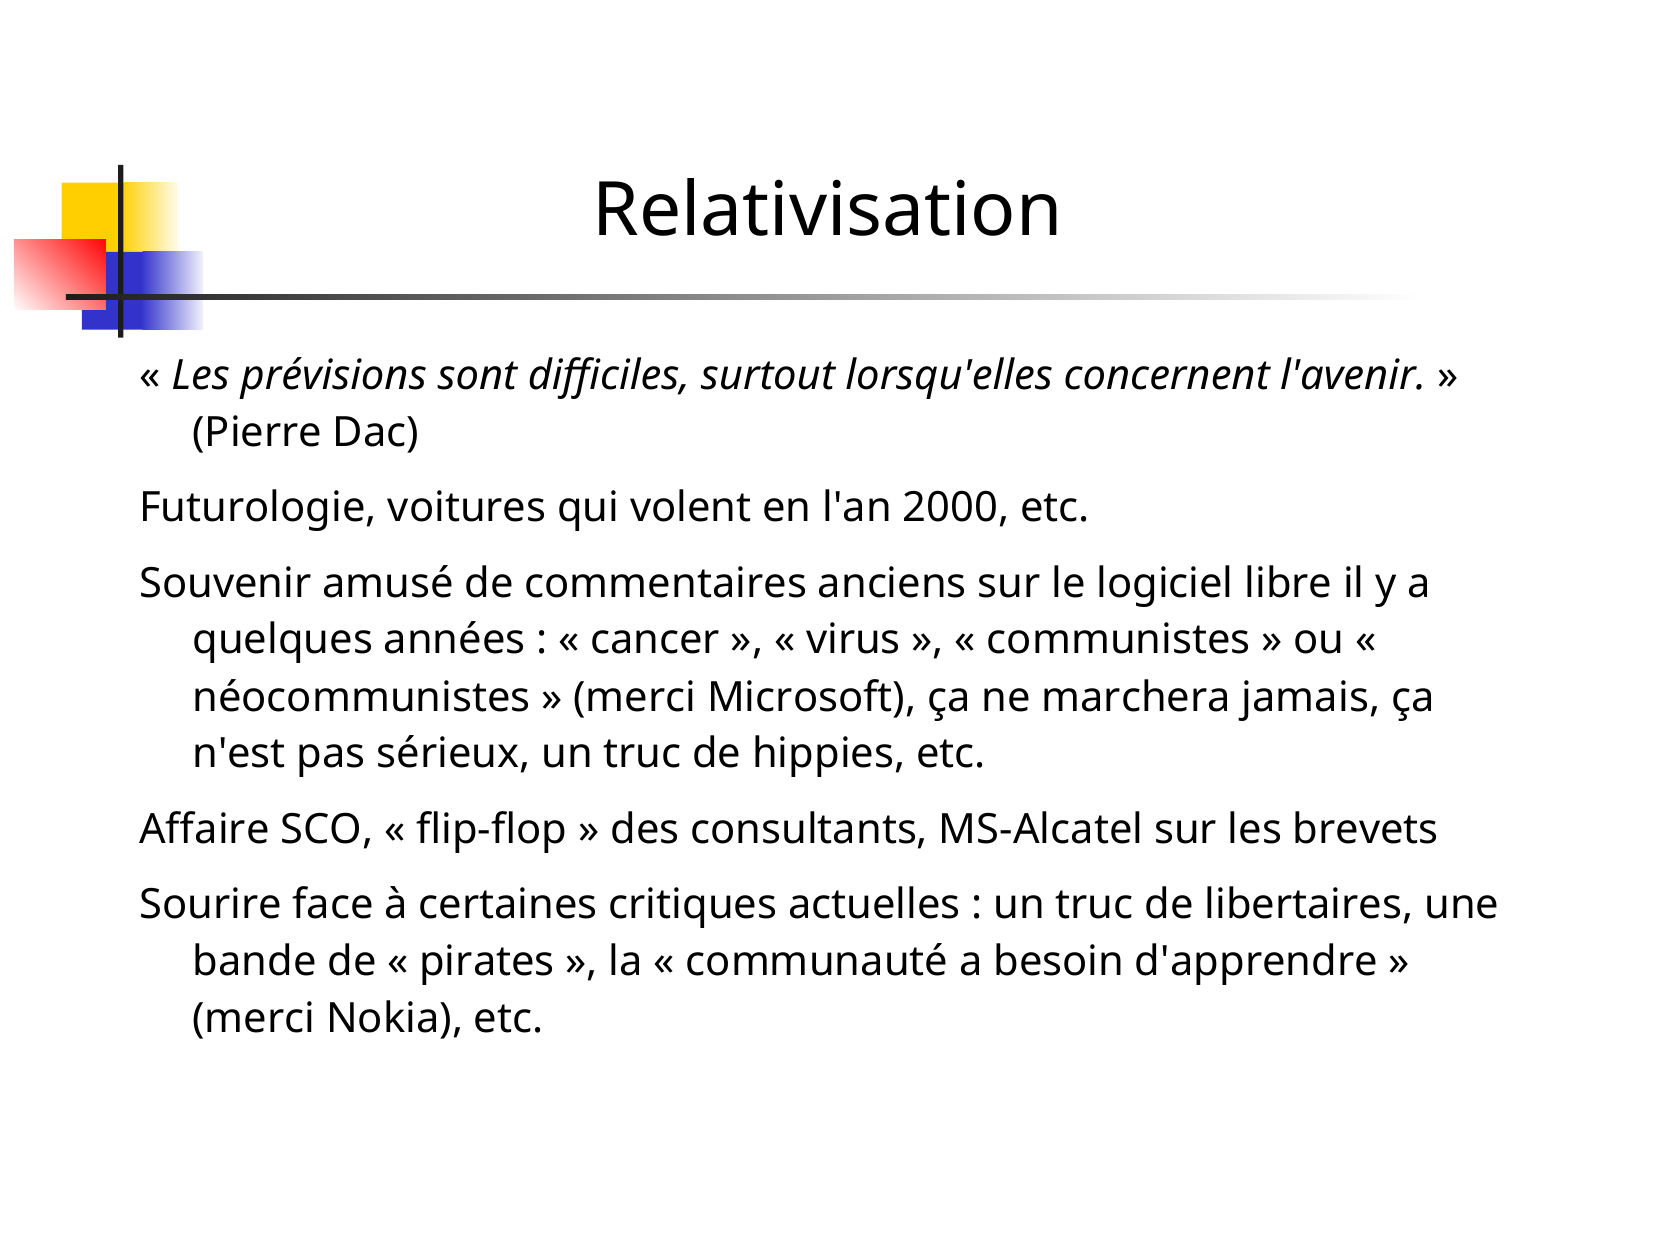

# Relativisation
« Les prévisions sont difficiles, surtout lorsqu'elles concernent l'avenir. » (Pierre Dac)
Futurologie, voitures qui volent en l'an 2000, etc.
Souvenir amusé de commentaires anciens sur le logiciel libre il y a quelques années : « cancer », « virus », « communistes » ou « néocommunistes » (merci Microsoft), ça ne marchera jamais, ça n'est pas sérieux, un truc de hippies, etc.
Affaire SCO, « flip-flop » des consultants, MS-Alcatel sur les brevets
Sourire face à certaines critiques actuelles : un truc de libertaires, une bande de « pirates », la « communauté a besoin d'apprendre » (merci Nokia), etc.